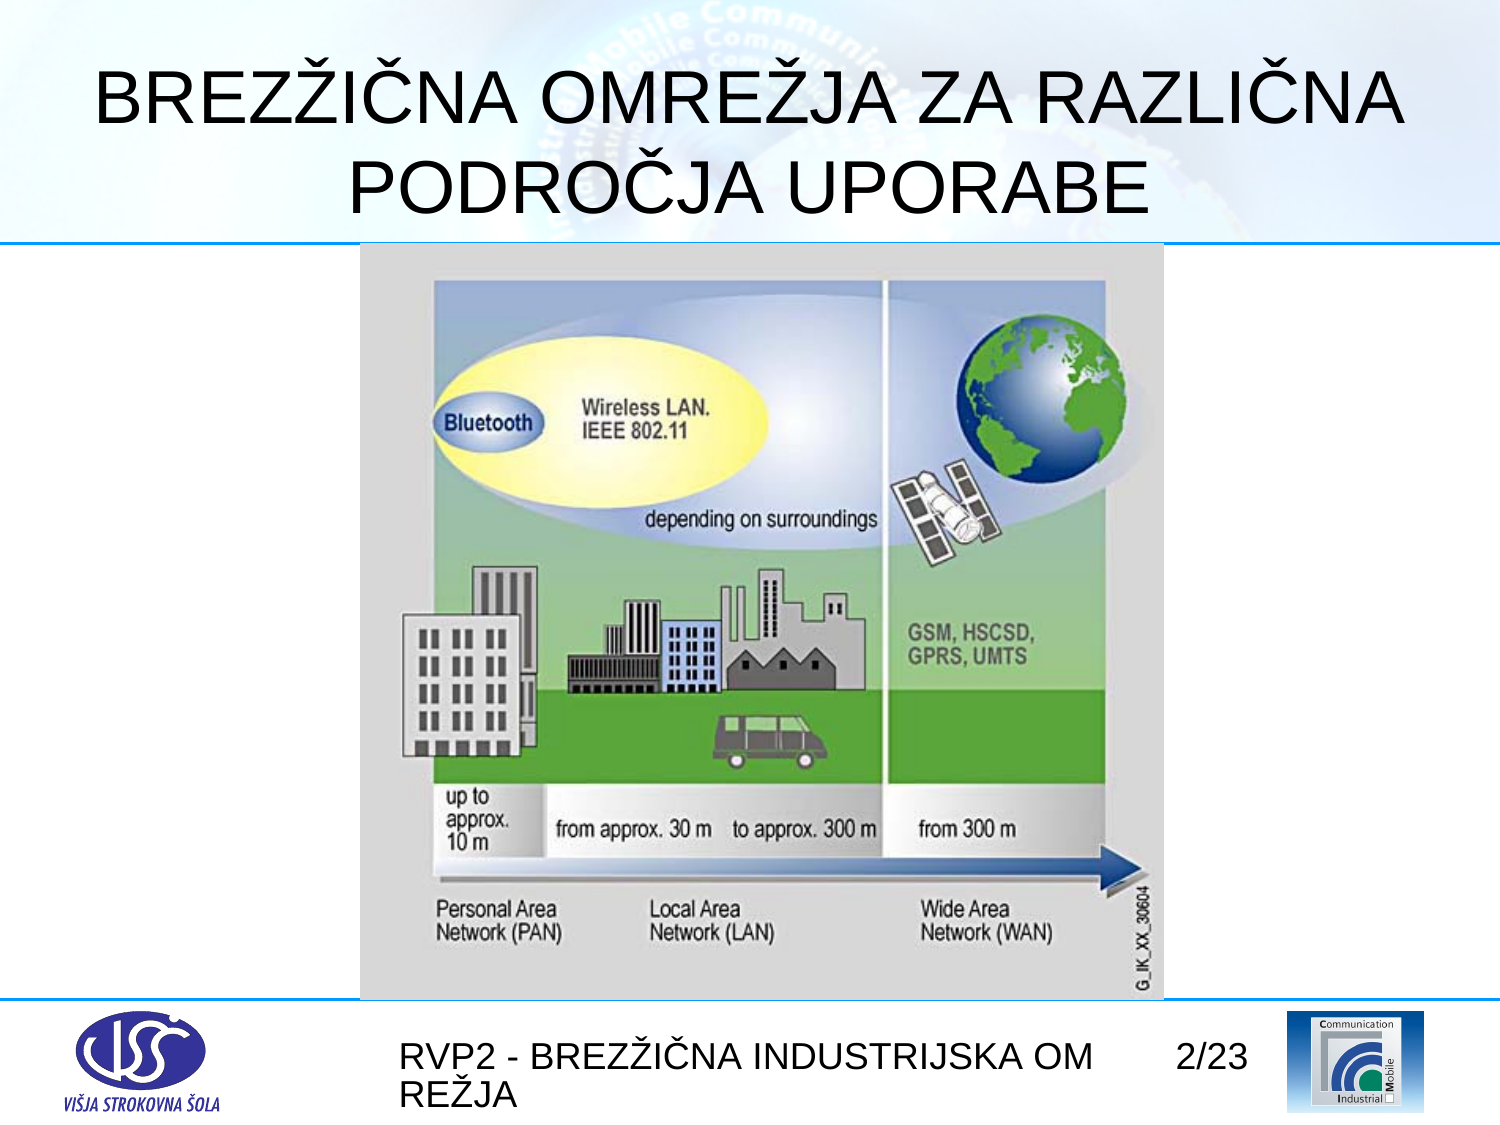

# BREZŽIČNA OMREŽJA ZA RAZLIČNA PODROČJA UPORABE
RVP2 - BREZŽIČNA INDUSTRIJSKA OMREŽJA
2